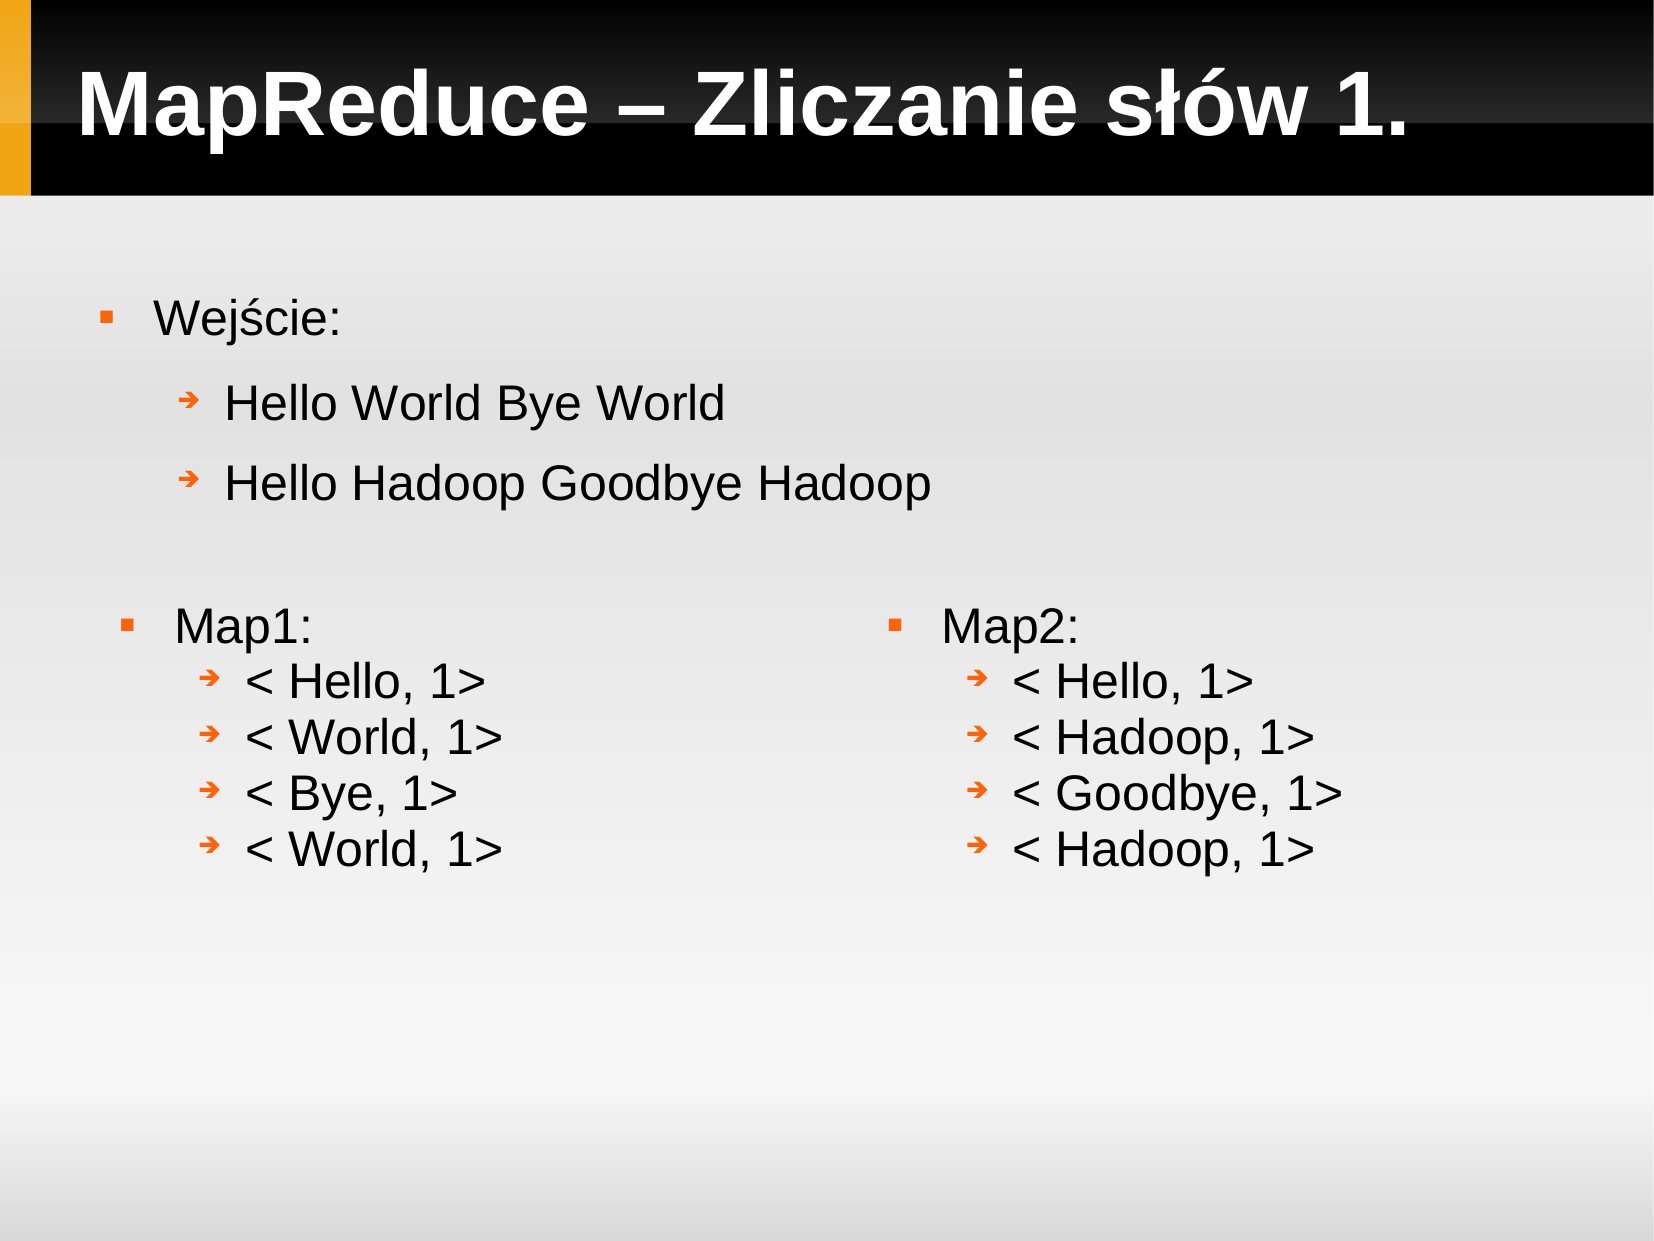

# MapReduce – Zliczanie słów 1.
Wejście:
Hello World Bye World
Hello Hadoop Goodbye Hadoop
Map1:
< Hello, 1>
< World, 1>
< Bye, 1>
< World, 1>
Map2:
< Hello, 1>
< Hadoop, 1>
< Goodbye, 1>
< Hadoop, 1>